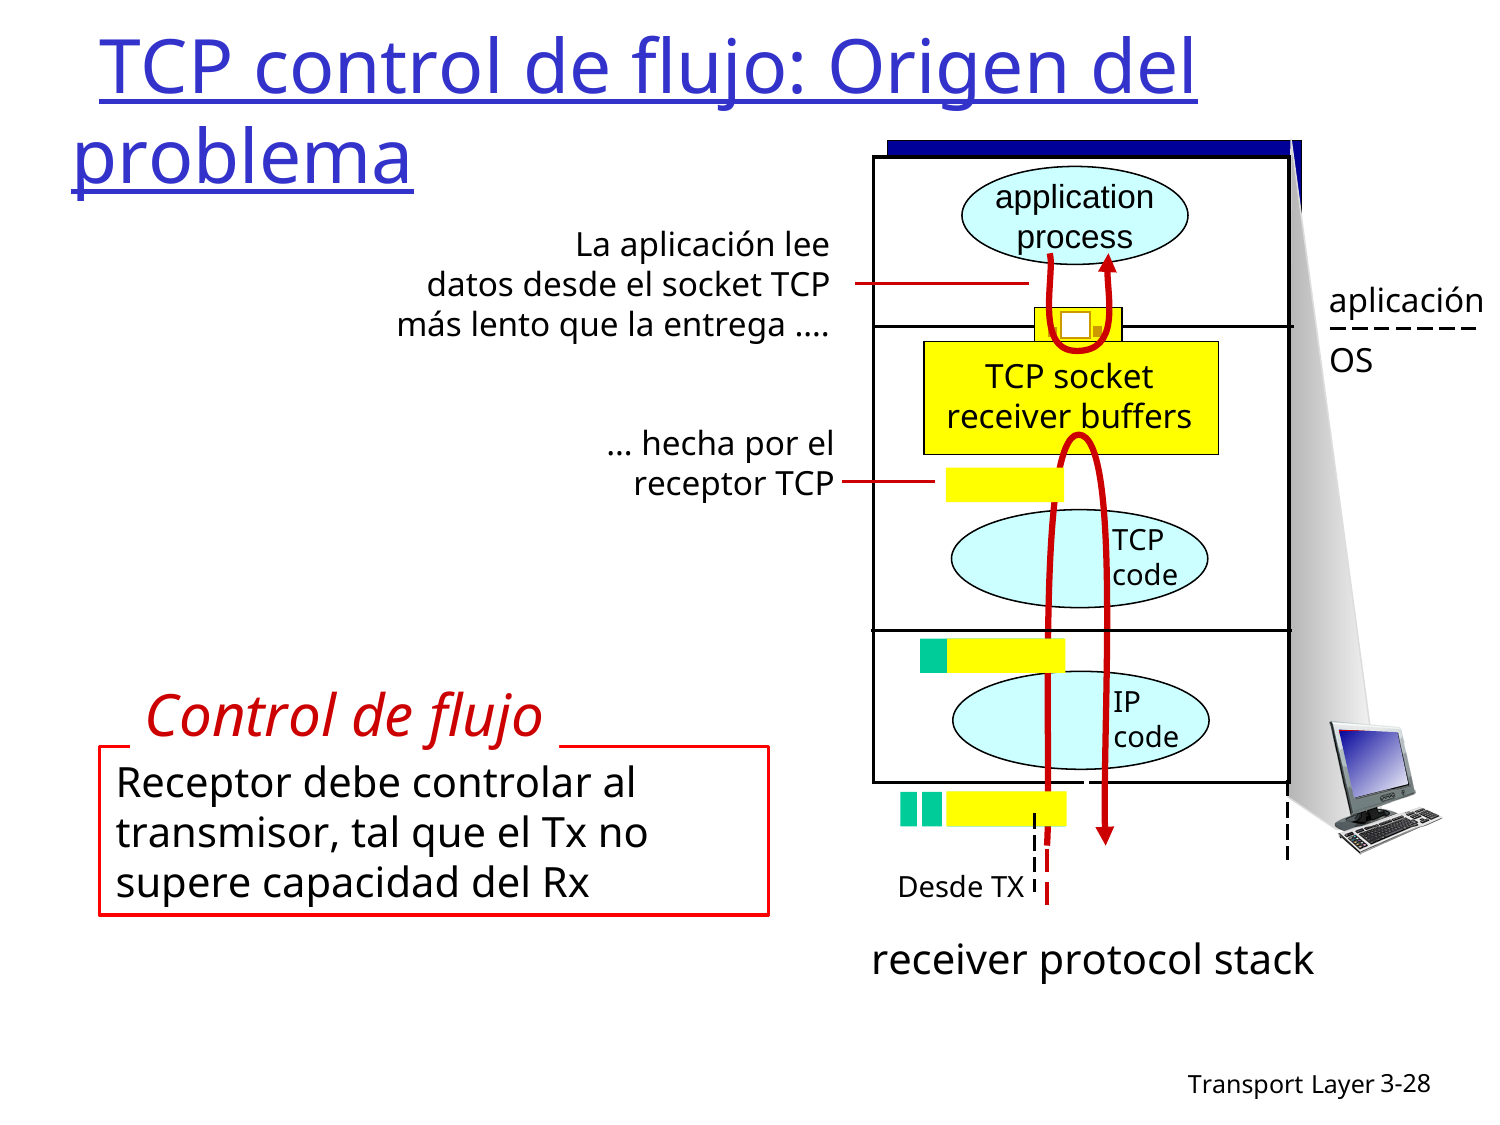

# TCP control de flujo: Origen del problema
application
process
La aplicación lee
datos desde el socket TCP
más lento que la entrega ….
aplicación
OS
TCP socket
receiver buffers
… hecha por el receptor TCP
TCP
code
Control de flujo
IP
code
Receptor debe controlar al transmisor, tal que el Tx no supere capacidad del Rx
Desde TX
receiver protocol stack
Transport Layer